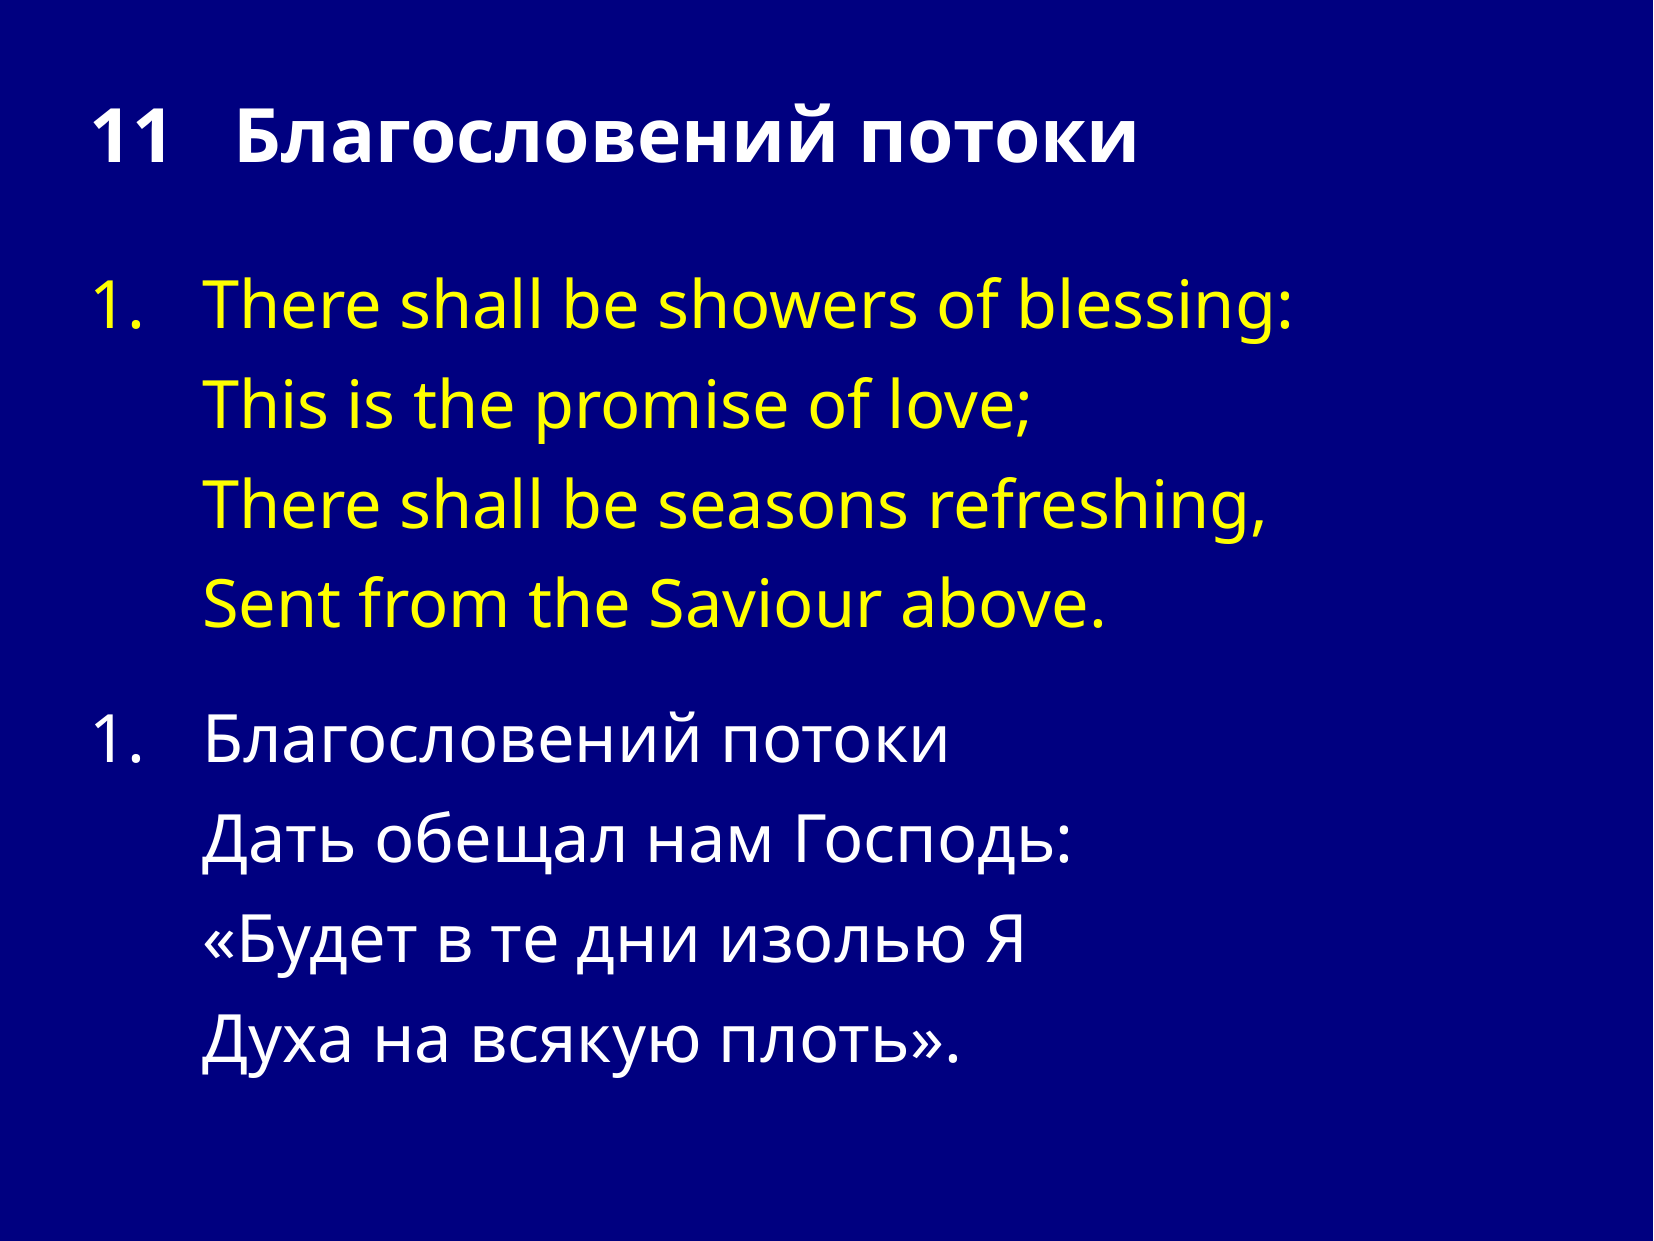

11 Благословений потоки
1.	There shall be showers of blessing:
	This is the promise of love;
	There shall be seasons refreshing,
	Sent from the Saviour above.
1.	Благословений потоки
	Дать обещал нам Господь:
	«Будет в те дни изолью Я
	Духа на всякую плоть».